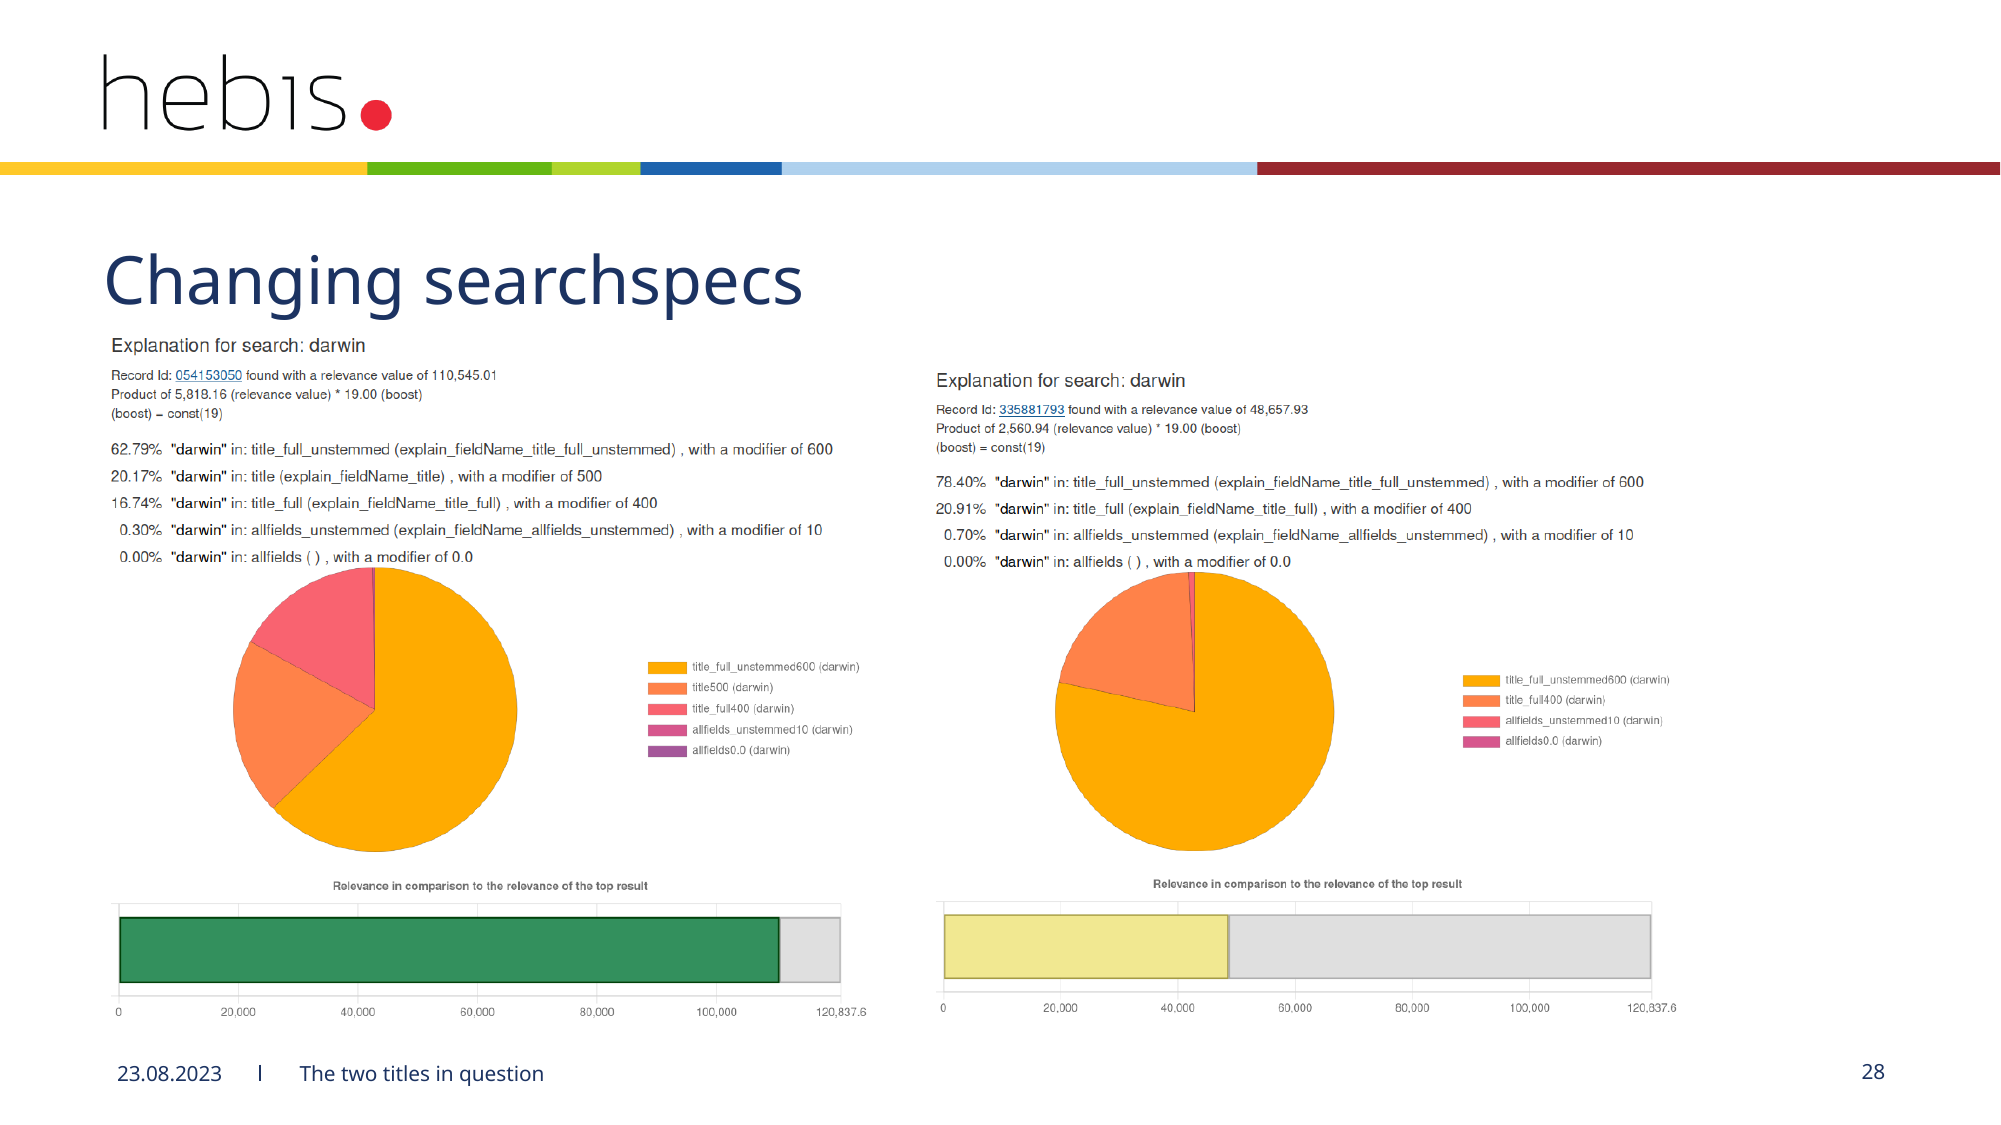

Changing searchspecs
#
23.08.2023
The two titles in question